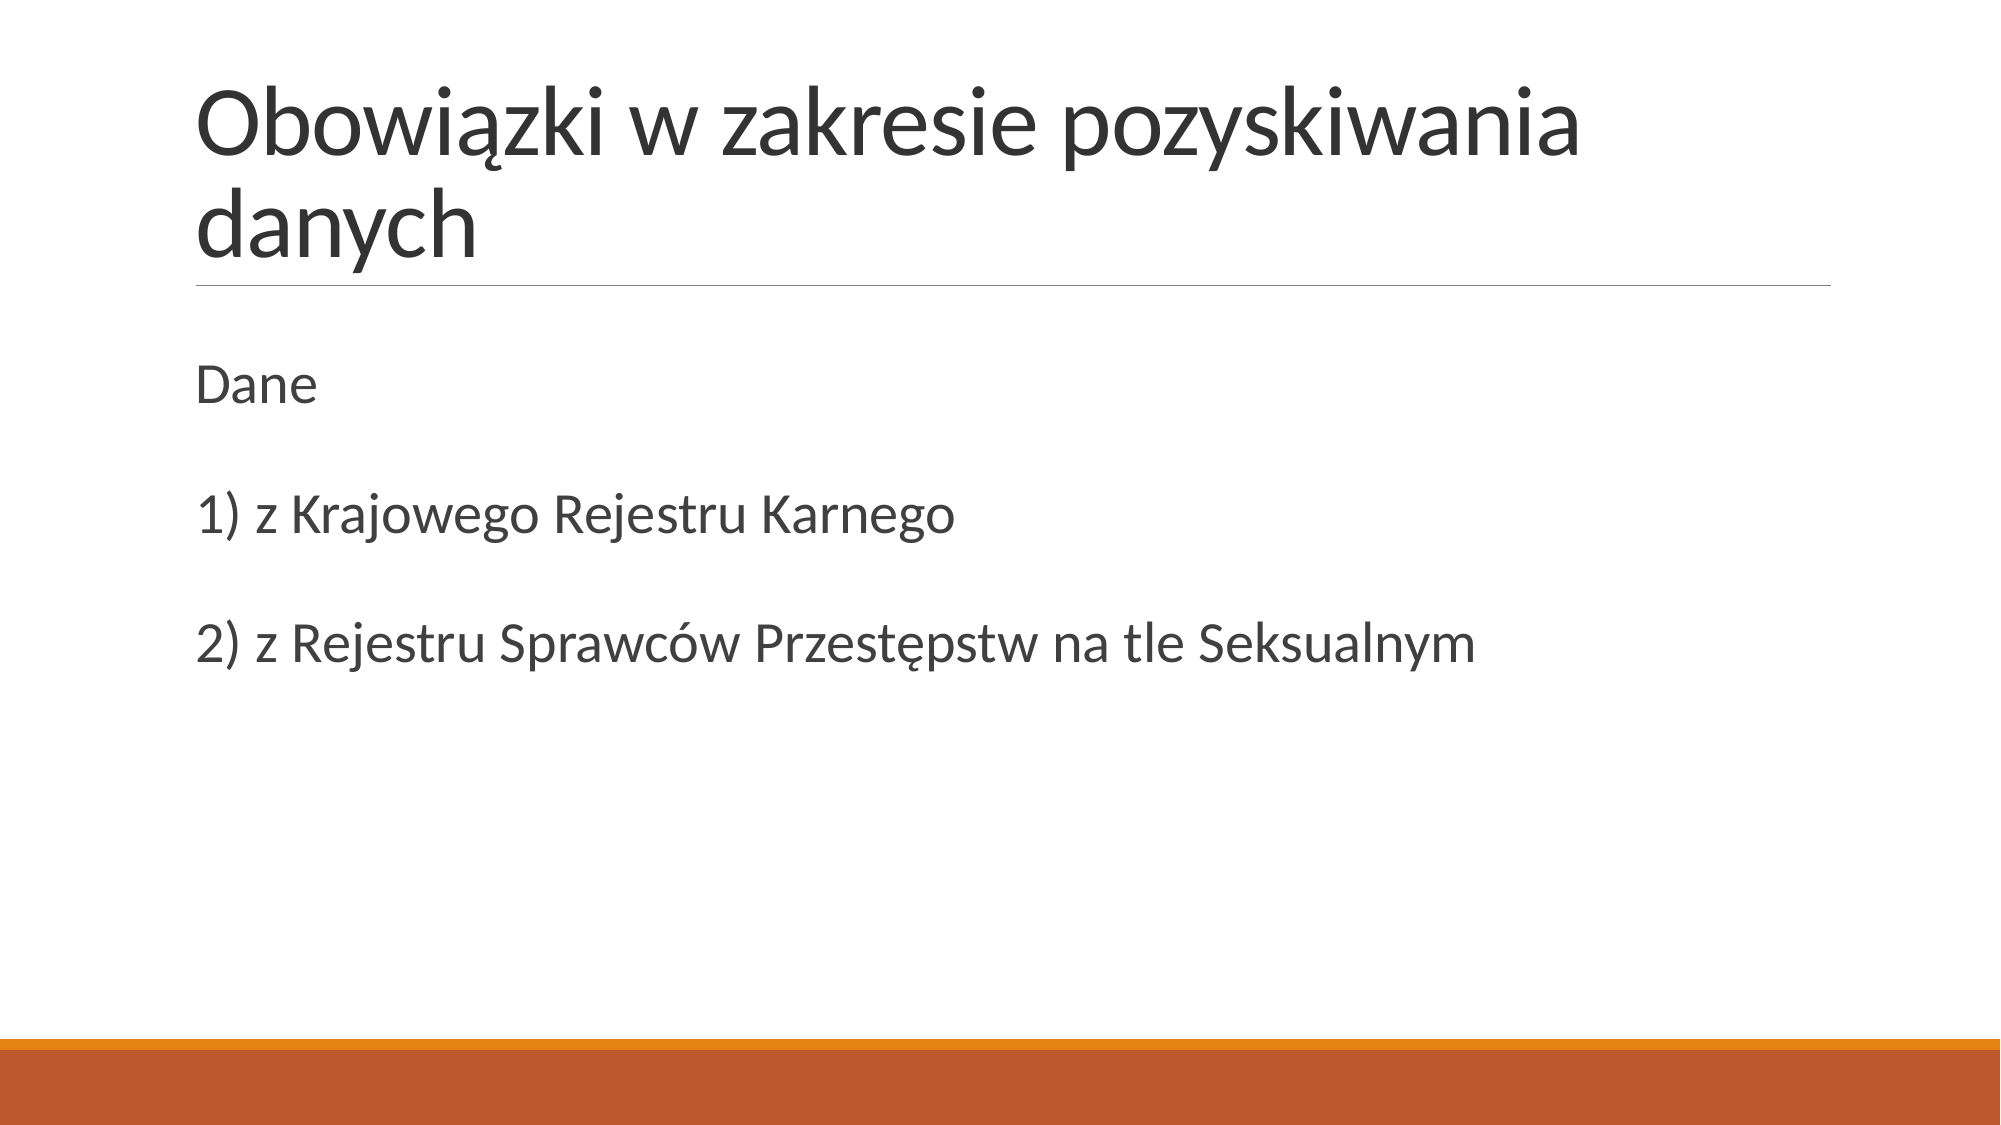

# Obowiązki w zakresie pozyskiwania danych
Dane
1) z Krajowego Rejestru Karnego
2) z Rejestru Sprawców Przestępstw na tle Seksualnym